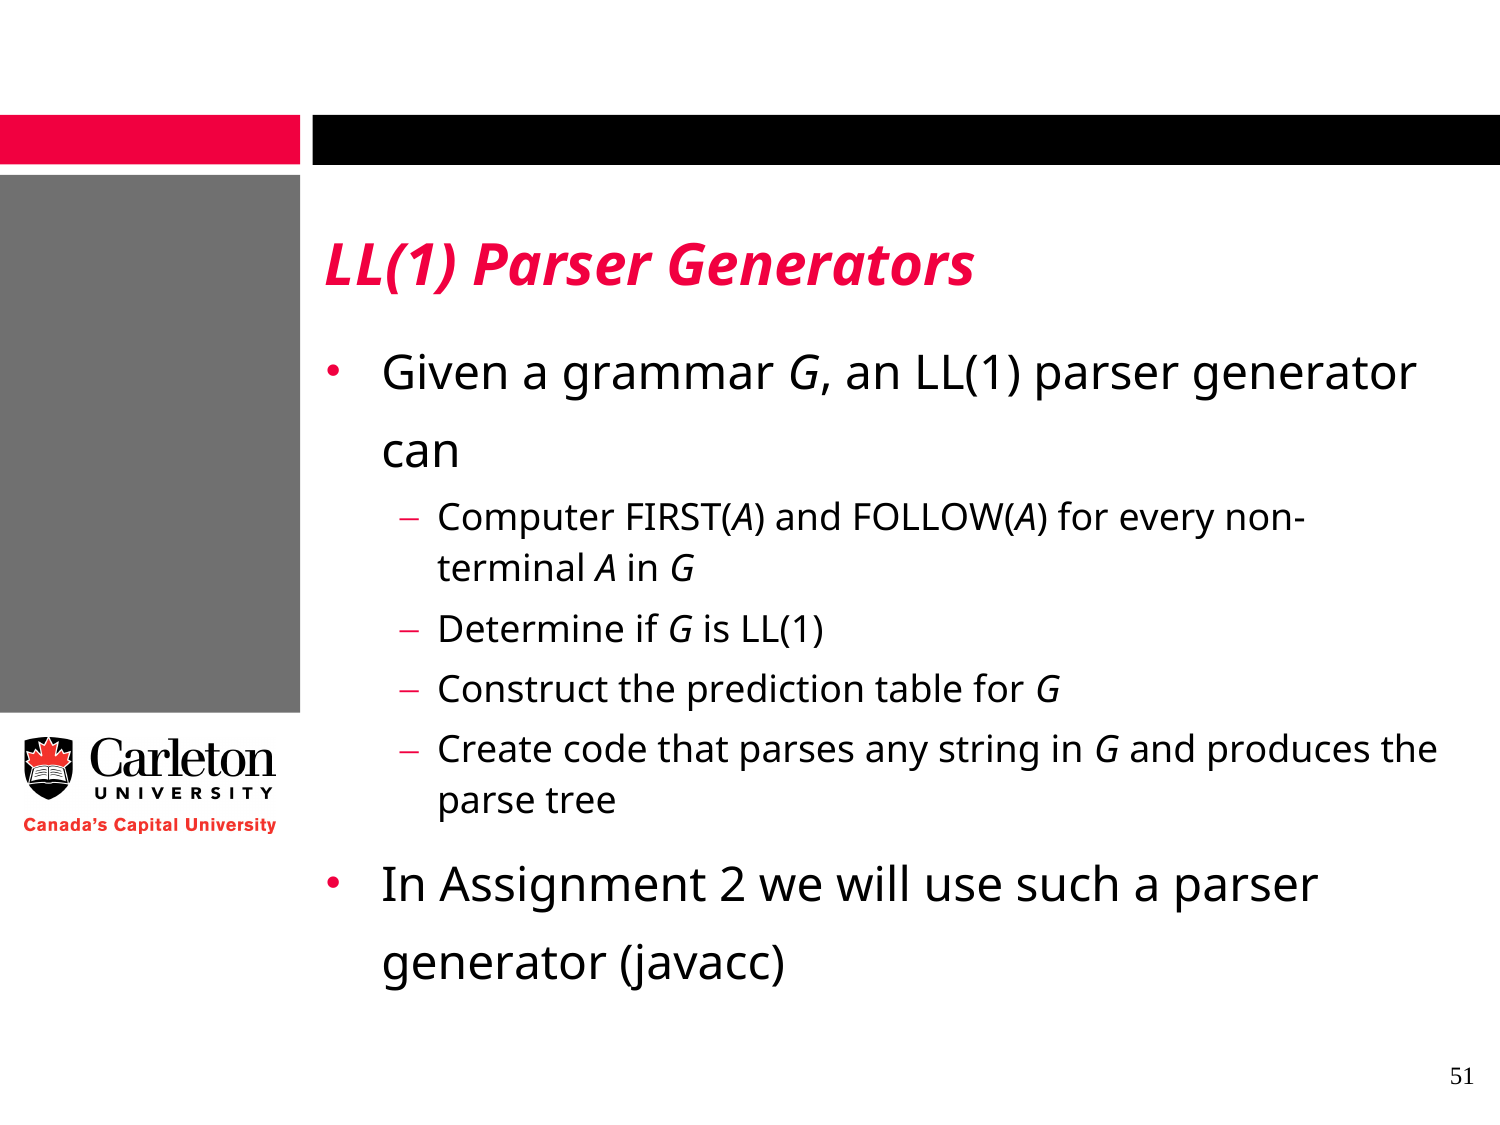

# LL(1) Parser Generators
Given a grammar G, an LL(1) parser generator can
Computer FIRST(A) and FOLLOW(A) for every non-terminal A in G
Determine if G is LL(1)
Construct the prediction table for G
Create code that parses any string in G and produces the parse tree
In Assignment 2 we will use such a parser generator (javacc)
51